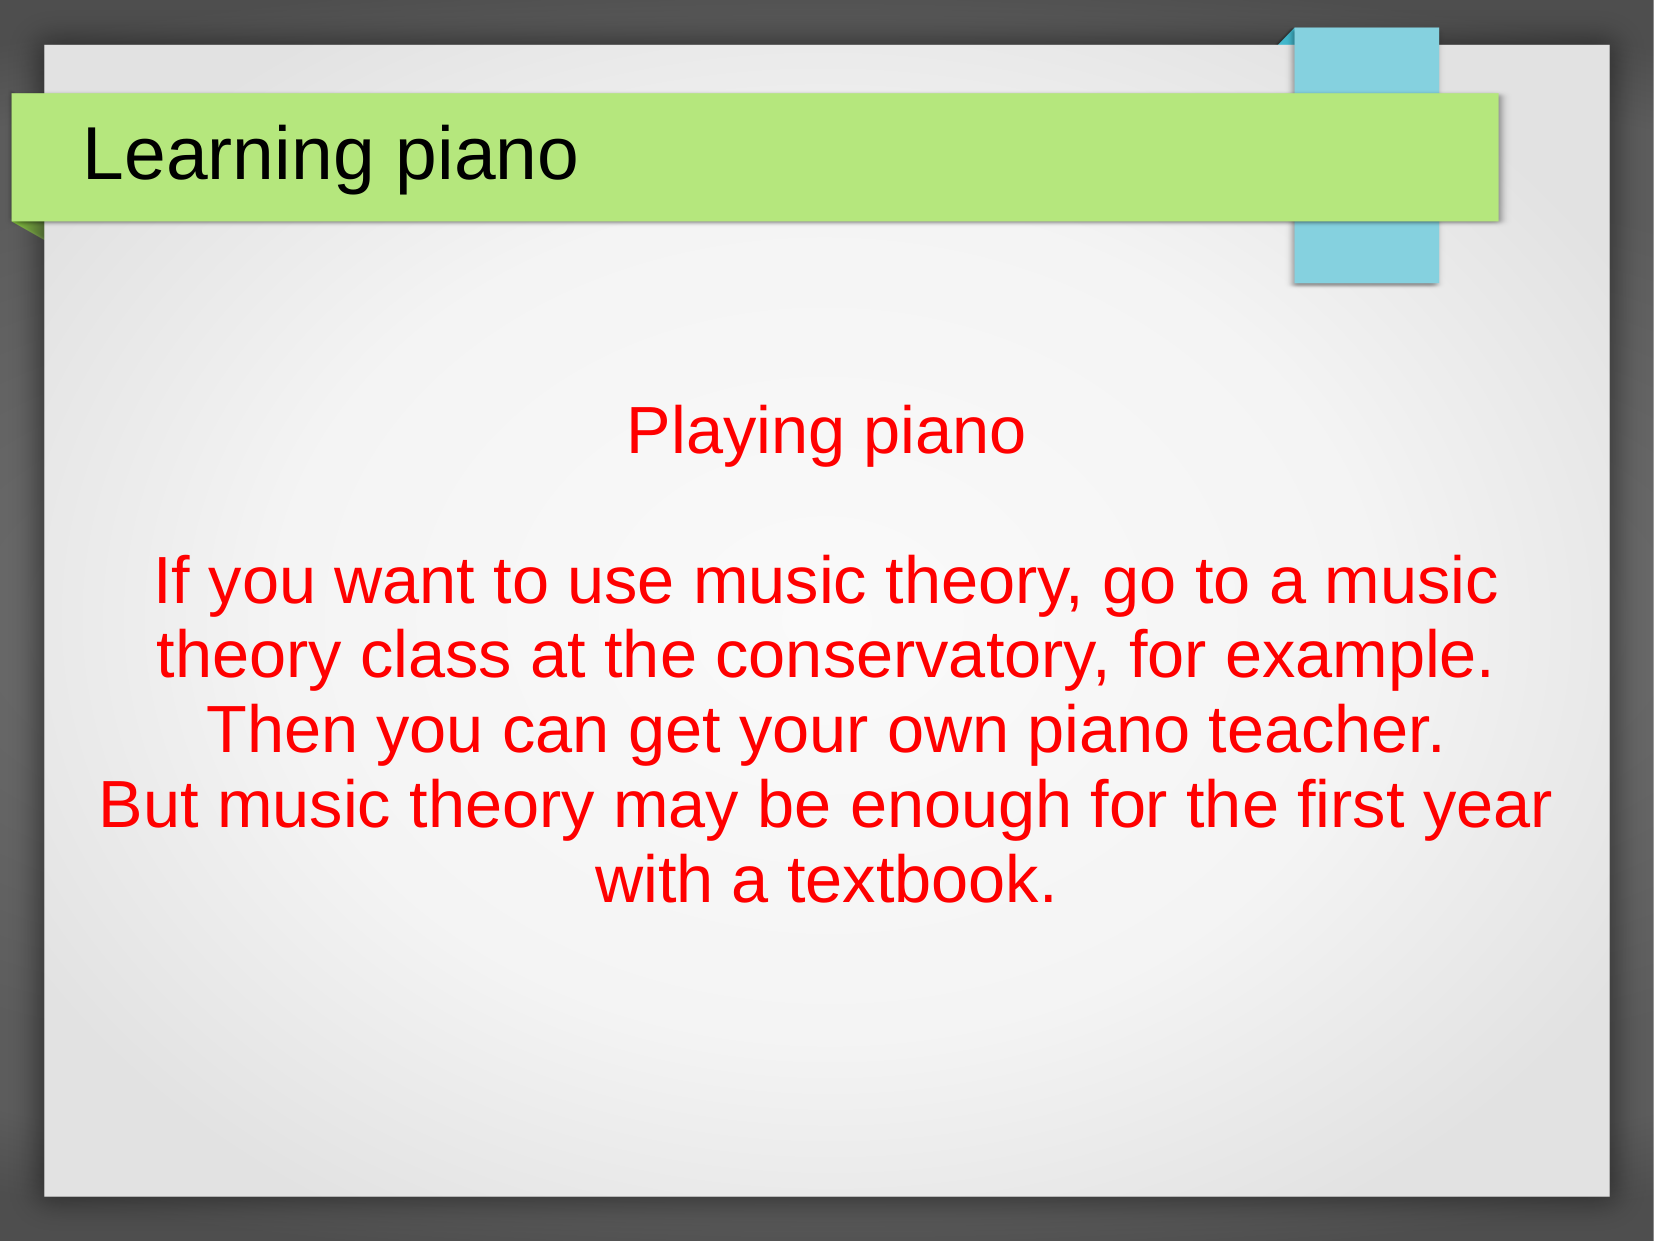

# Learning piano
Playing piano
If you want to use music theory, go to a music theory class at the conservatory, for example.
Then you can get your own piano teacher.
But music theory may be enough for the first year with a textbook.